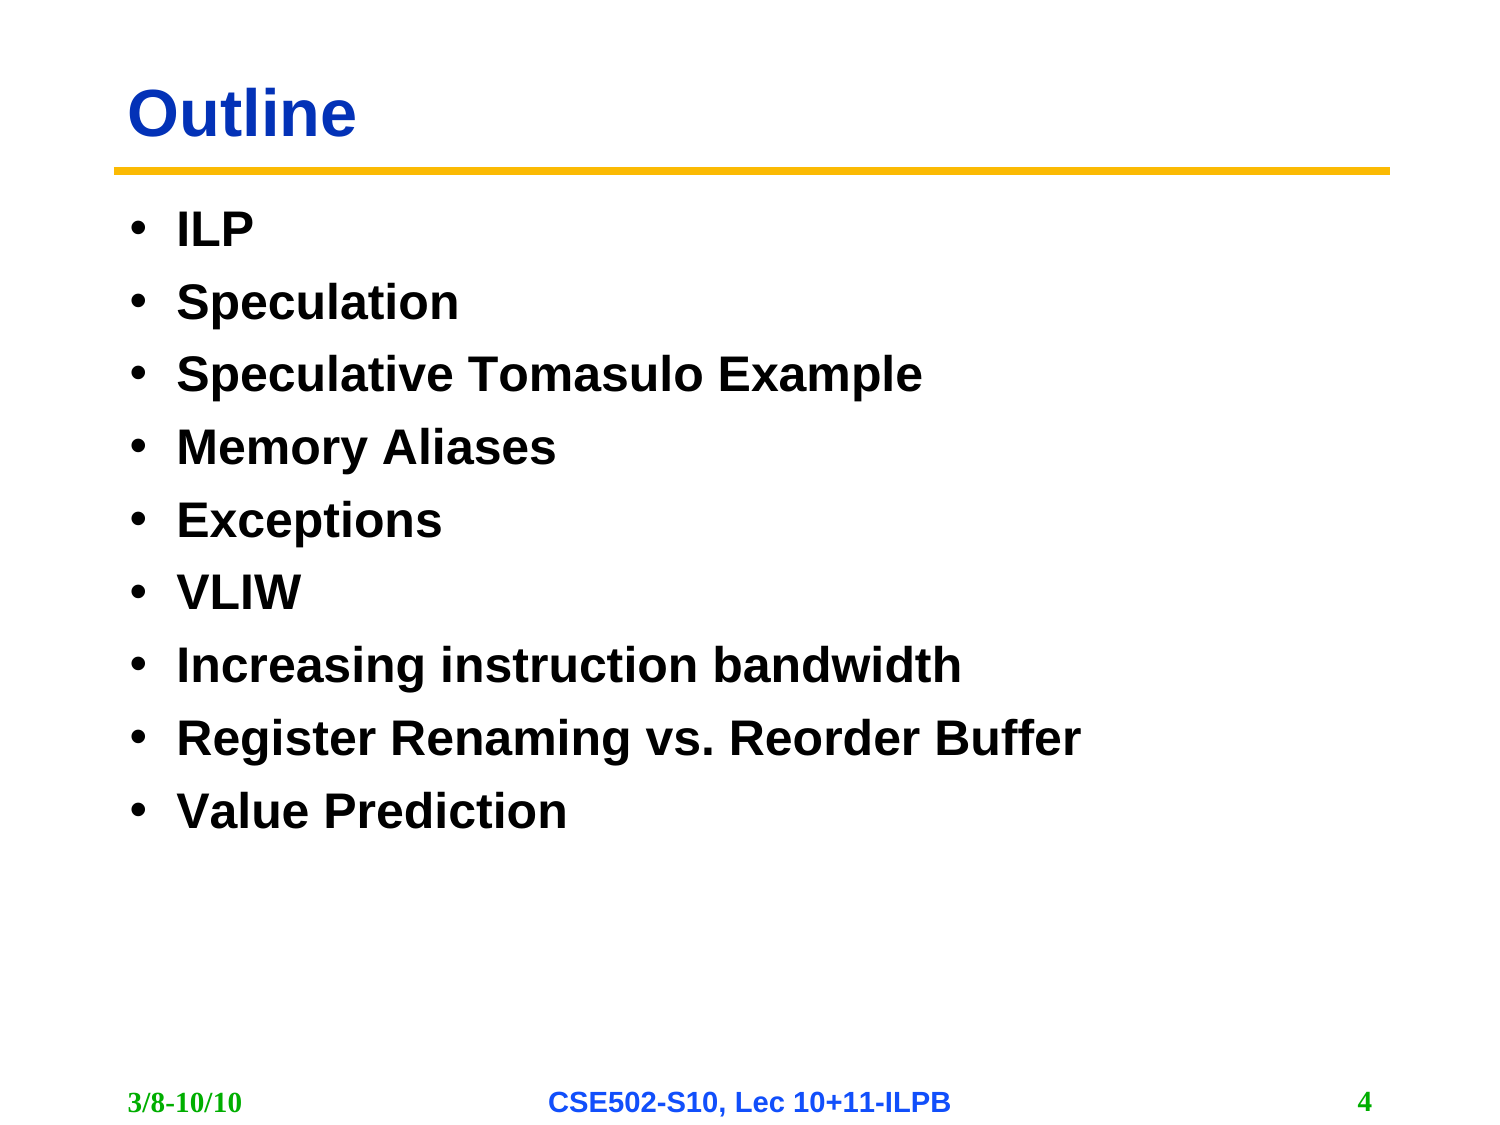

# Outline
ILP
Speculation
Speculative Tomasulo Example
Memory Aliases
Exceptions
VLIW
Increasing instruction bandwidth
Register Renaming vs. Reorder Buffer
Value Prediction
3
3/8-10/10
CSE502-S10, Lec 10+11-ILPB